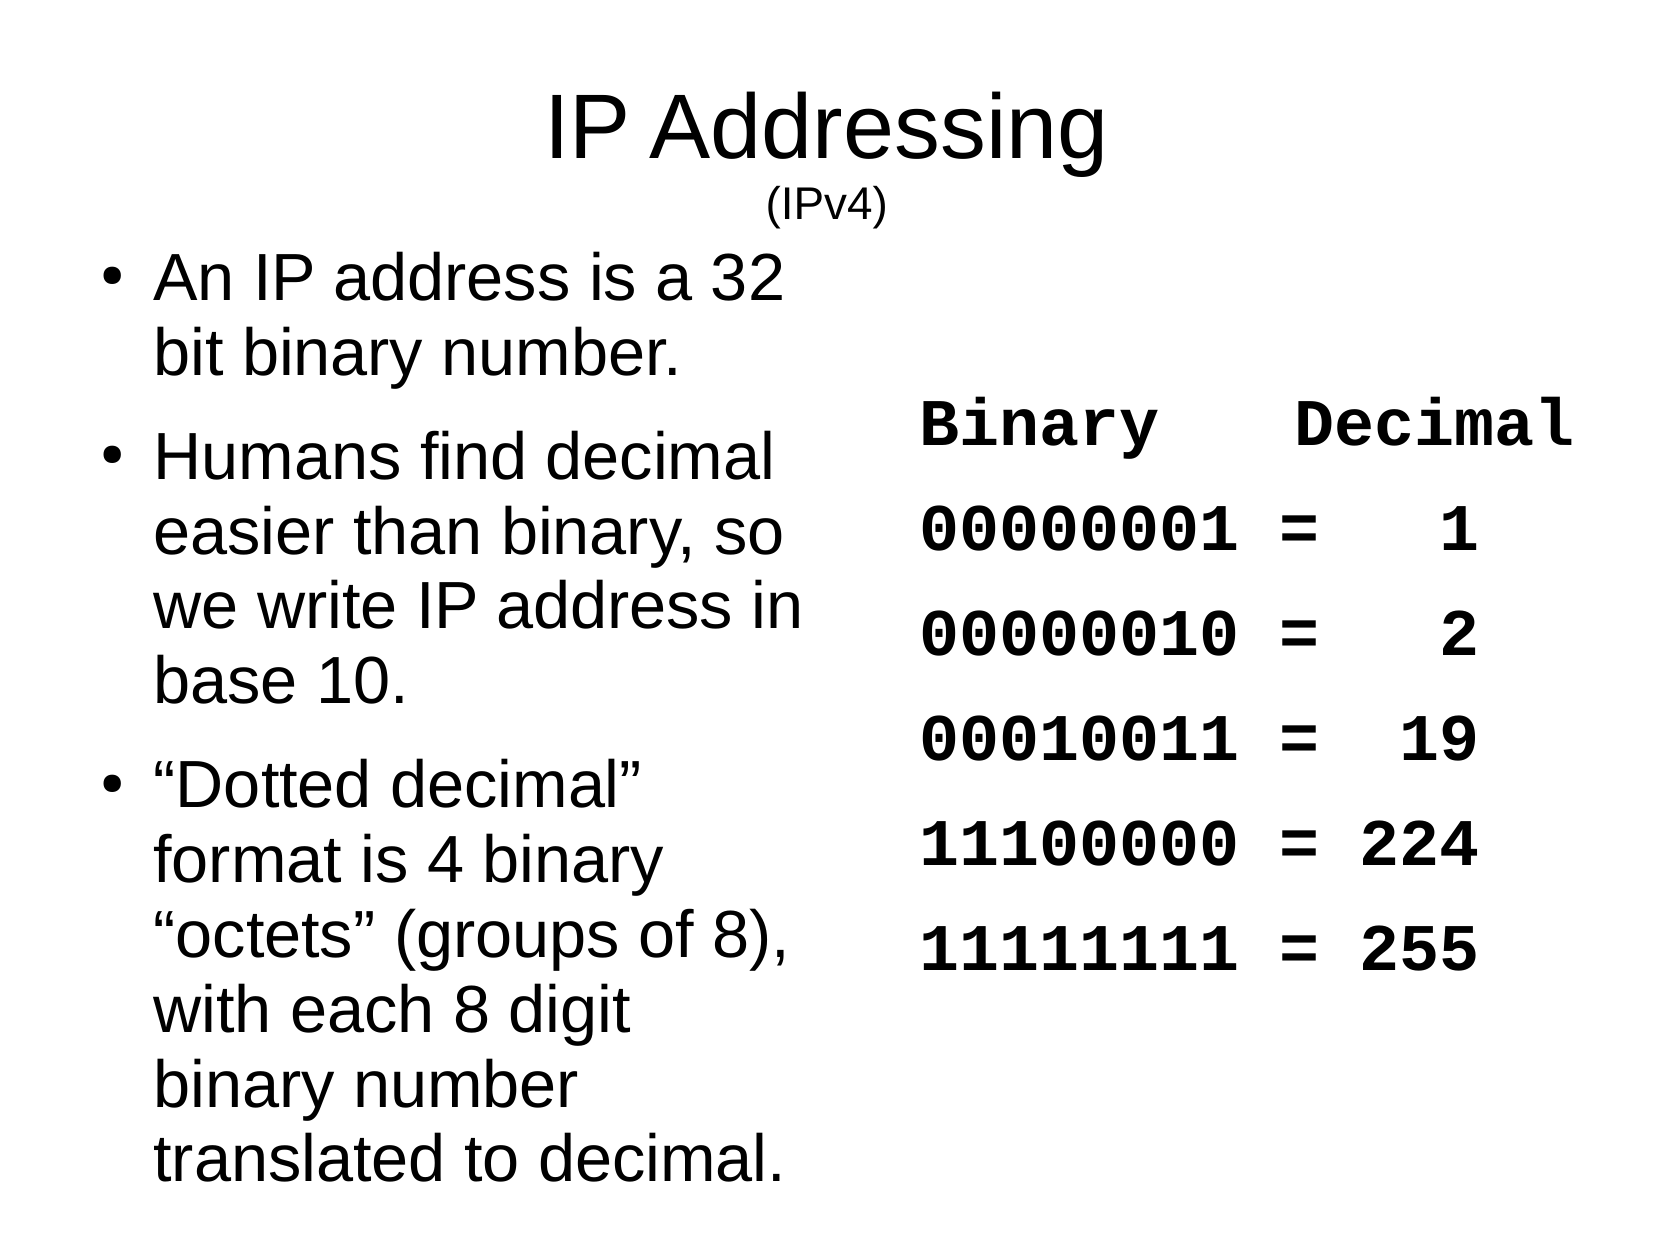

# IP Addressing (IPv4)
An IP address is a 32 bit binary number.
Humans find decimal easier than binary, so we write IP address in base 10.
“Dotted decimal” format is 4 binary “octets” (groups of 8), with each 8 digit binary number translated to decimal.
Binary		Decimal
00000001 = 1
00000010 = 2
00010011 = 19
11100000 = 224
11111111 = 255